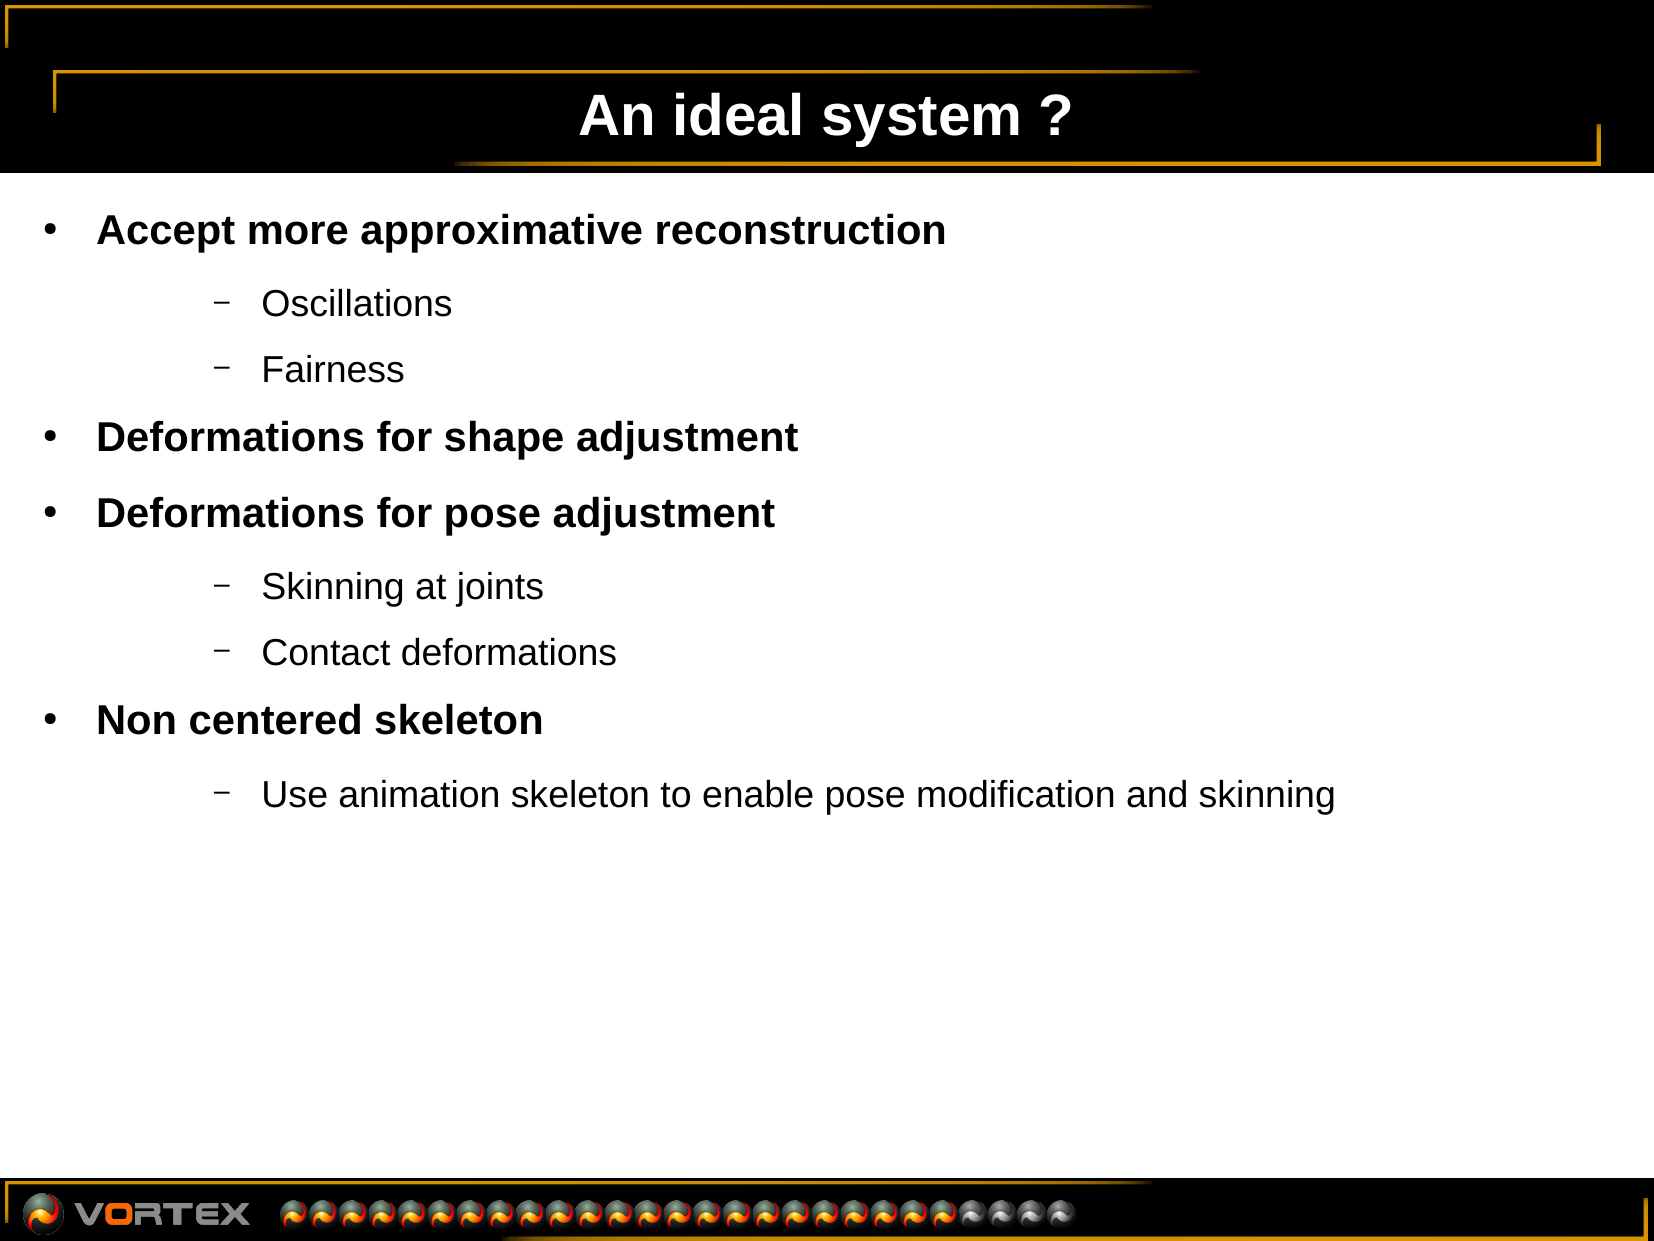

# An ideal system ?
Accept more approximative reconstruction
Oscillations
Fairness
Deformations for shape adjustment
Deformations for pose adjustment
Skinning at joints
Contact deformations
Non centered skeleton
Use animation skeleton to enable pose modification and skinning